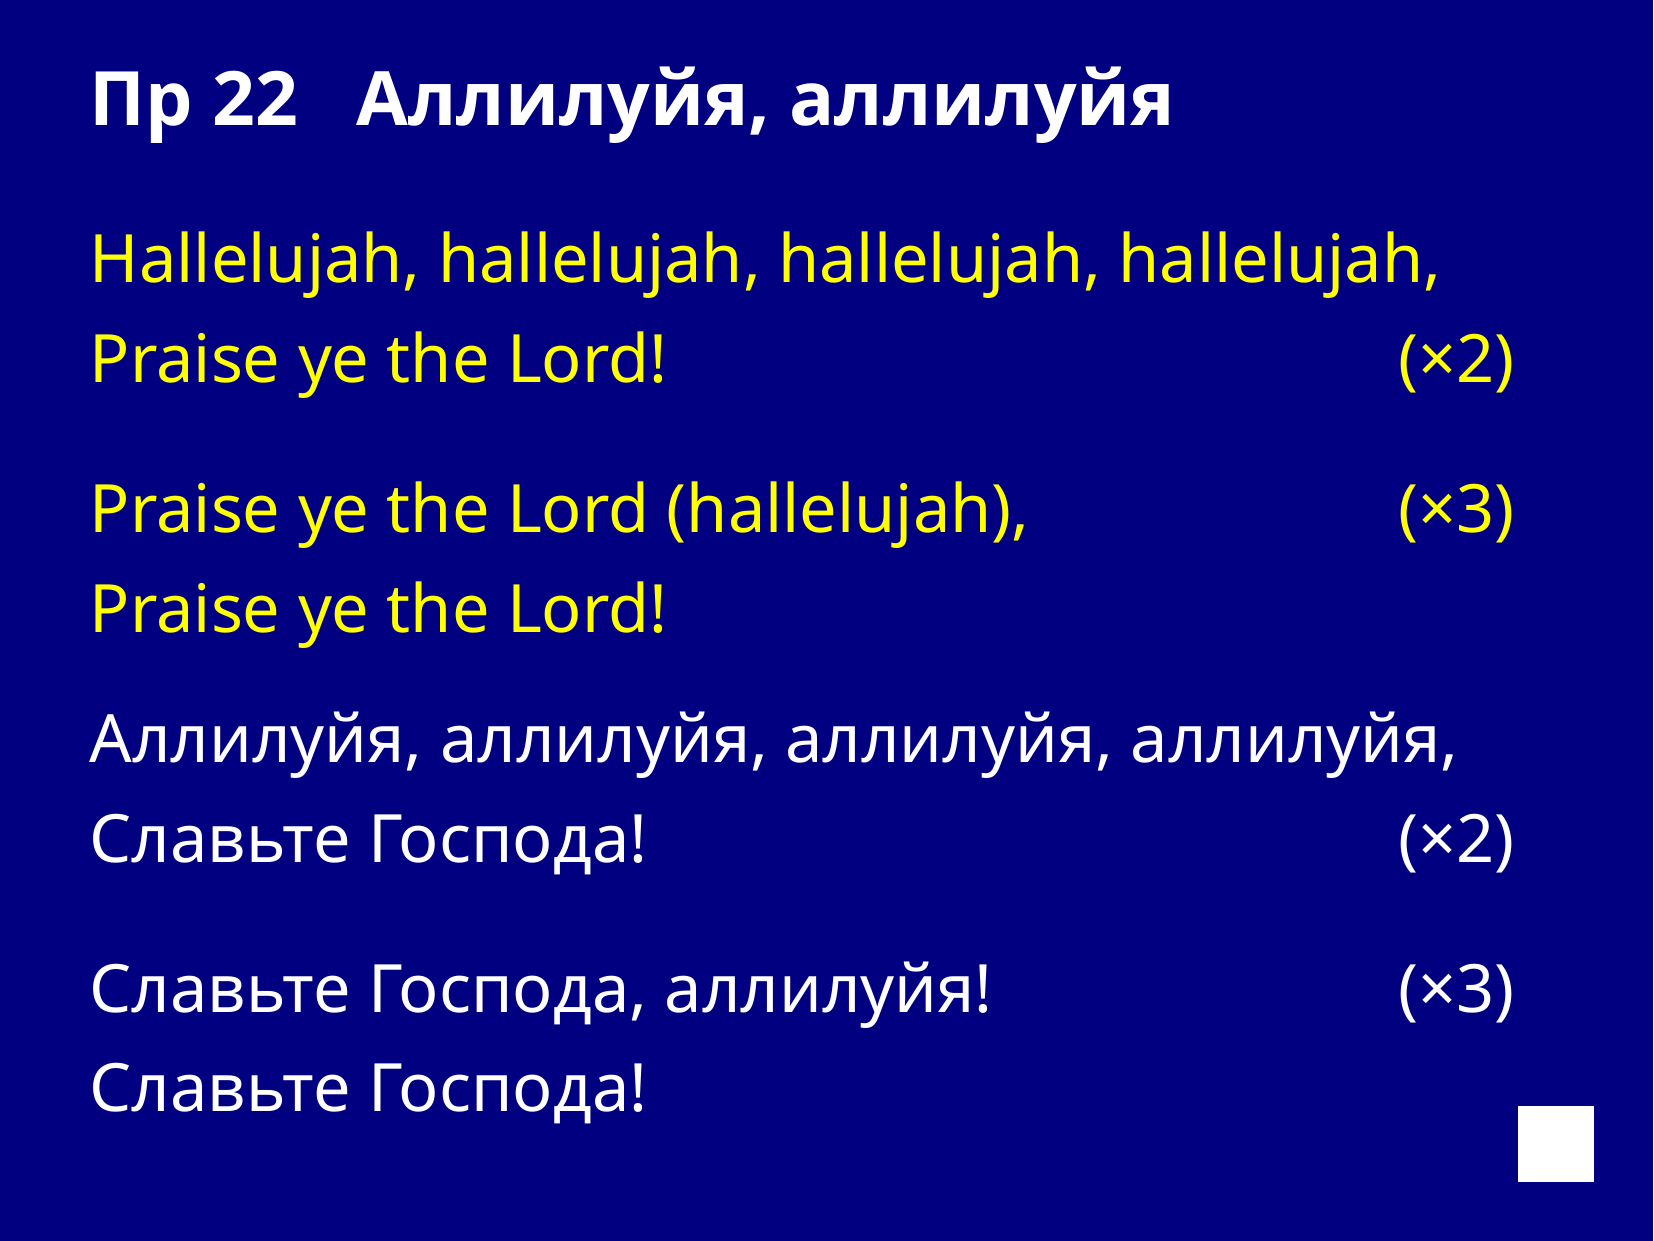

Пр 22 Аллилуйя, аллилуйя
Hallelujah, hallelujah, hallelujah, hallelujah,
Praise ye the Lord!	(×2)
Praise ye the Lord (hallelujah),	(×3)
Praise ye the Lord!
Аллилуйя, аллилуйя, аллилуйя, аллилуйя,
Славьте Господа!	(×2)
Славьте Господа, аллилуйя!	(×3)
Славьте Господа!